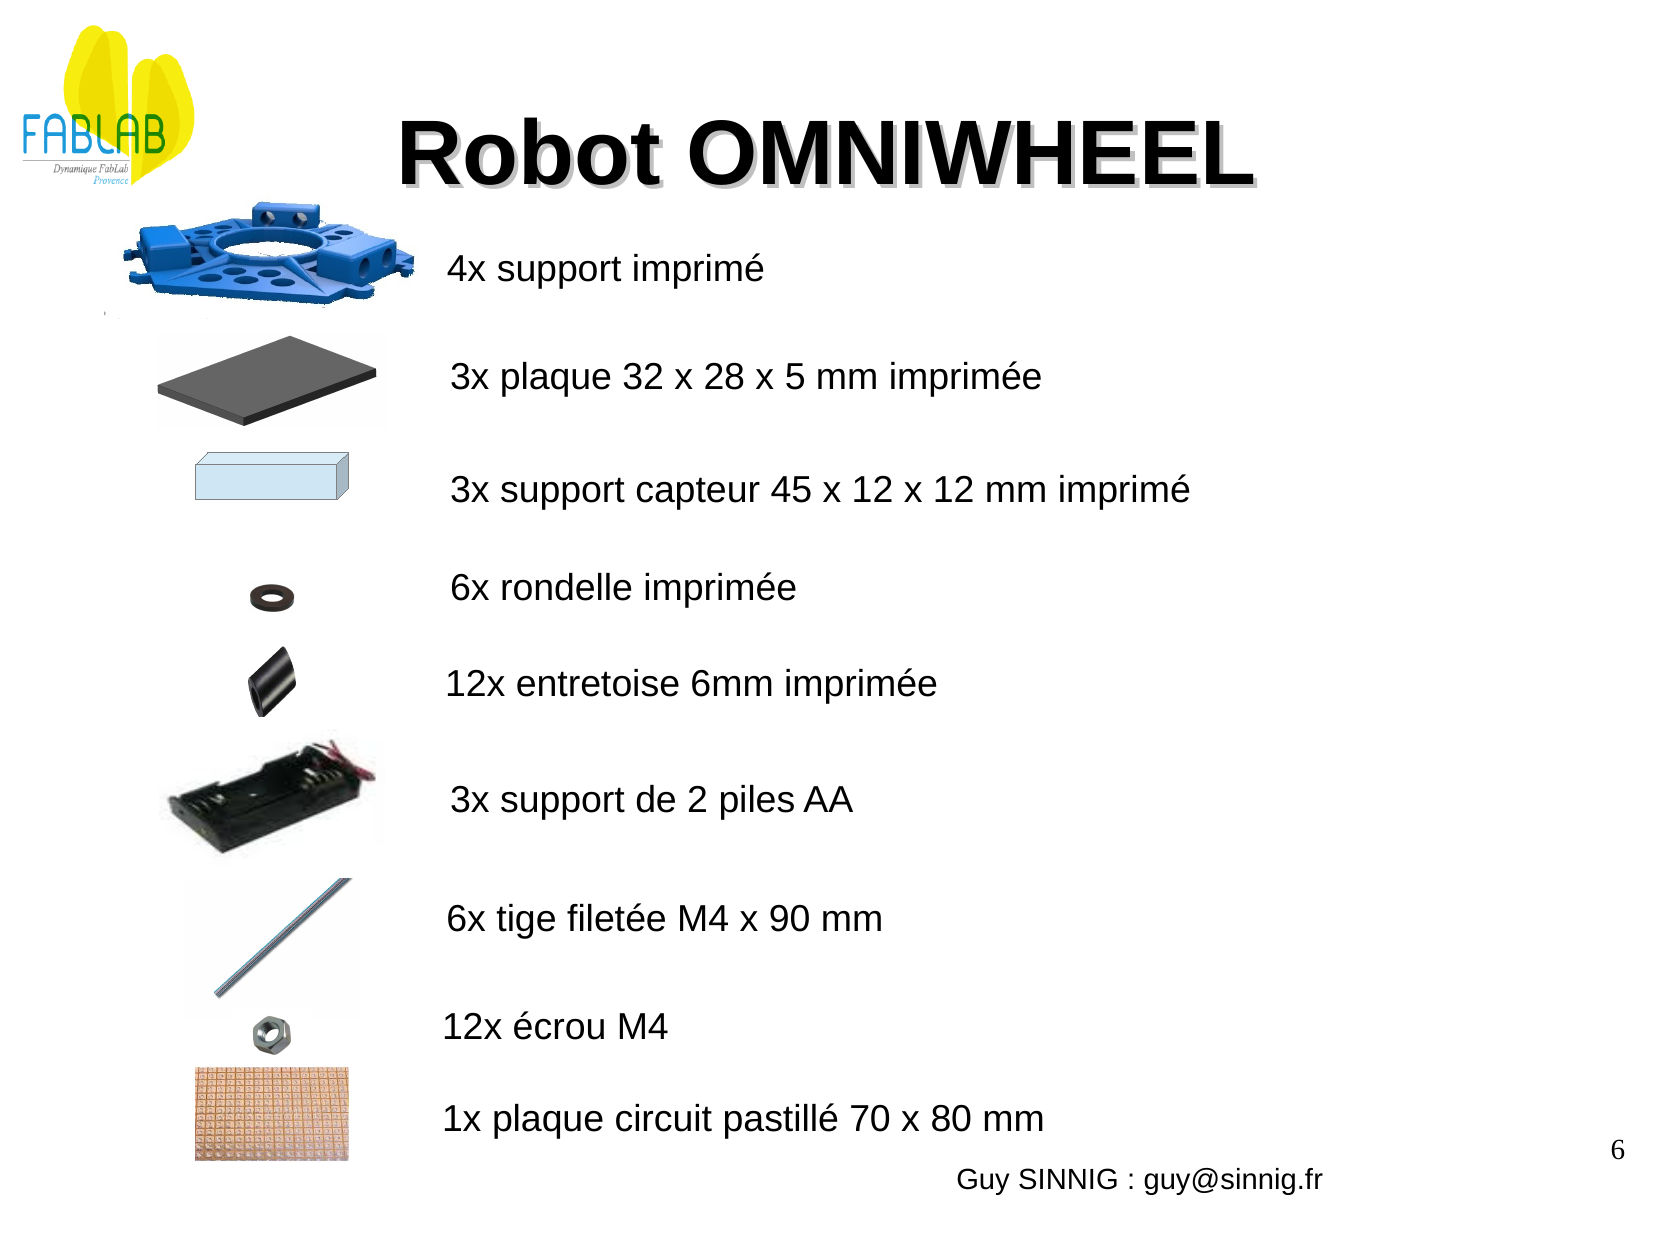

# Robot OMNIWHEEL
4x support imprimé
3x plaque 32 x 28 x 5 mm imprimée
3x support capteur 45 x 12 x 12 mm imprimé
6x rondelle imprimée
12x entretoise 6mm imprimée
3x support de 2 piles AA
6x tige filetée M4 x 90 mm
12x écrou M4
1x plaque circuit pastillé 70 x 80 mm
6